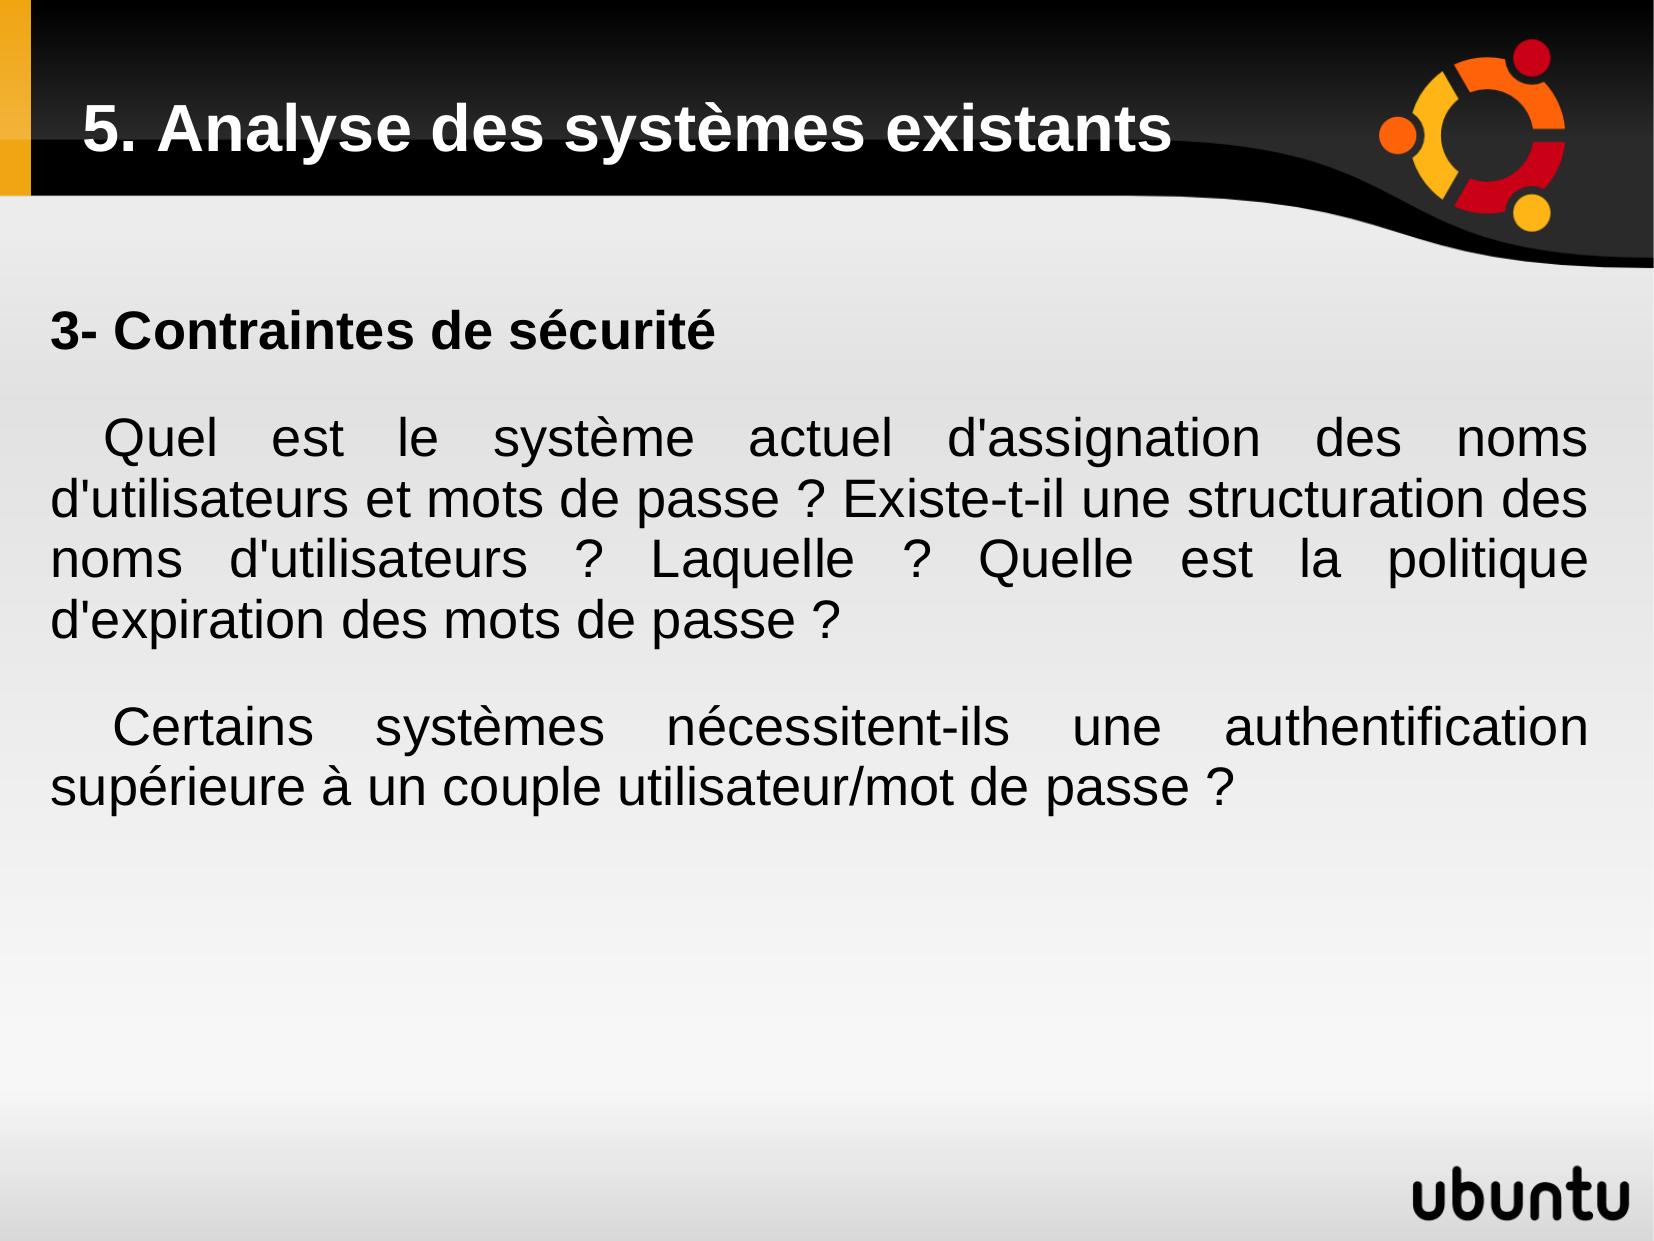

# 5. Analyse des systèmes existants
3- Contraintes de sécurité
 Quel est le système actuel d'assignation des noms d'utilisateurs et mots de passe ? Existe-t-il une structuration des noms d'utilisateurs ? Laquelle ? Quelle est la politique d'expiration des mots de passe ?
 Certains systèmes nécessitent-ils une authentification supérieure à un couple utilisateur/mot de passe ?